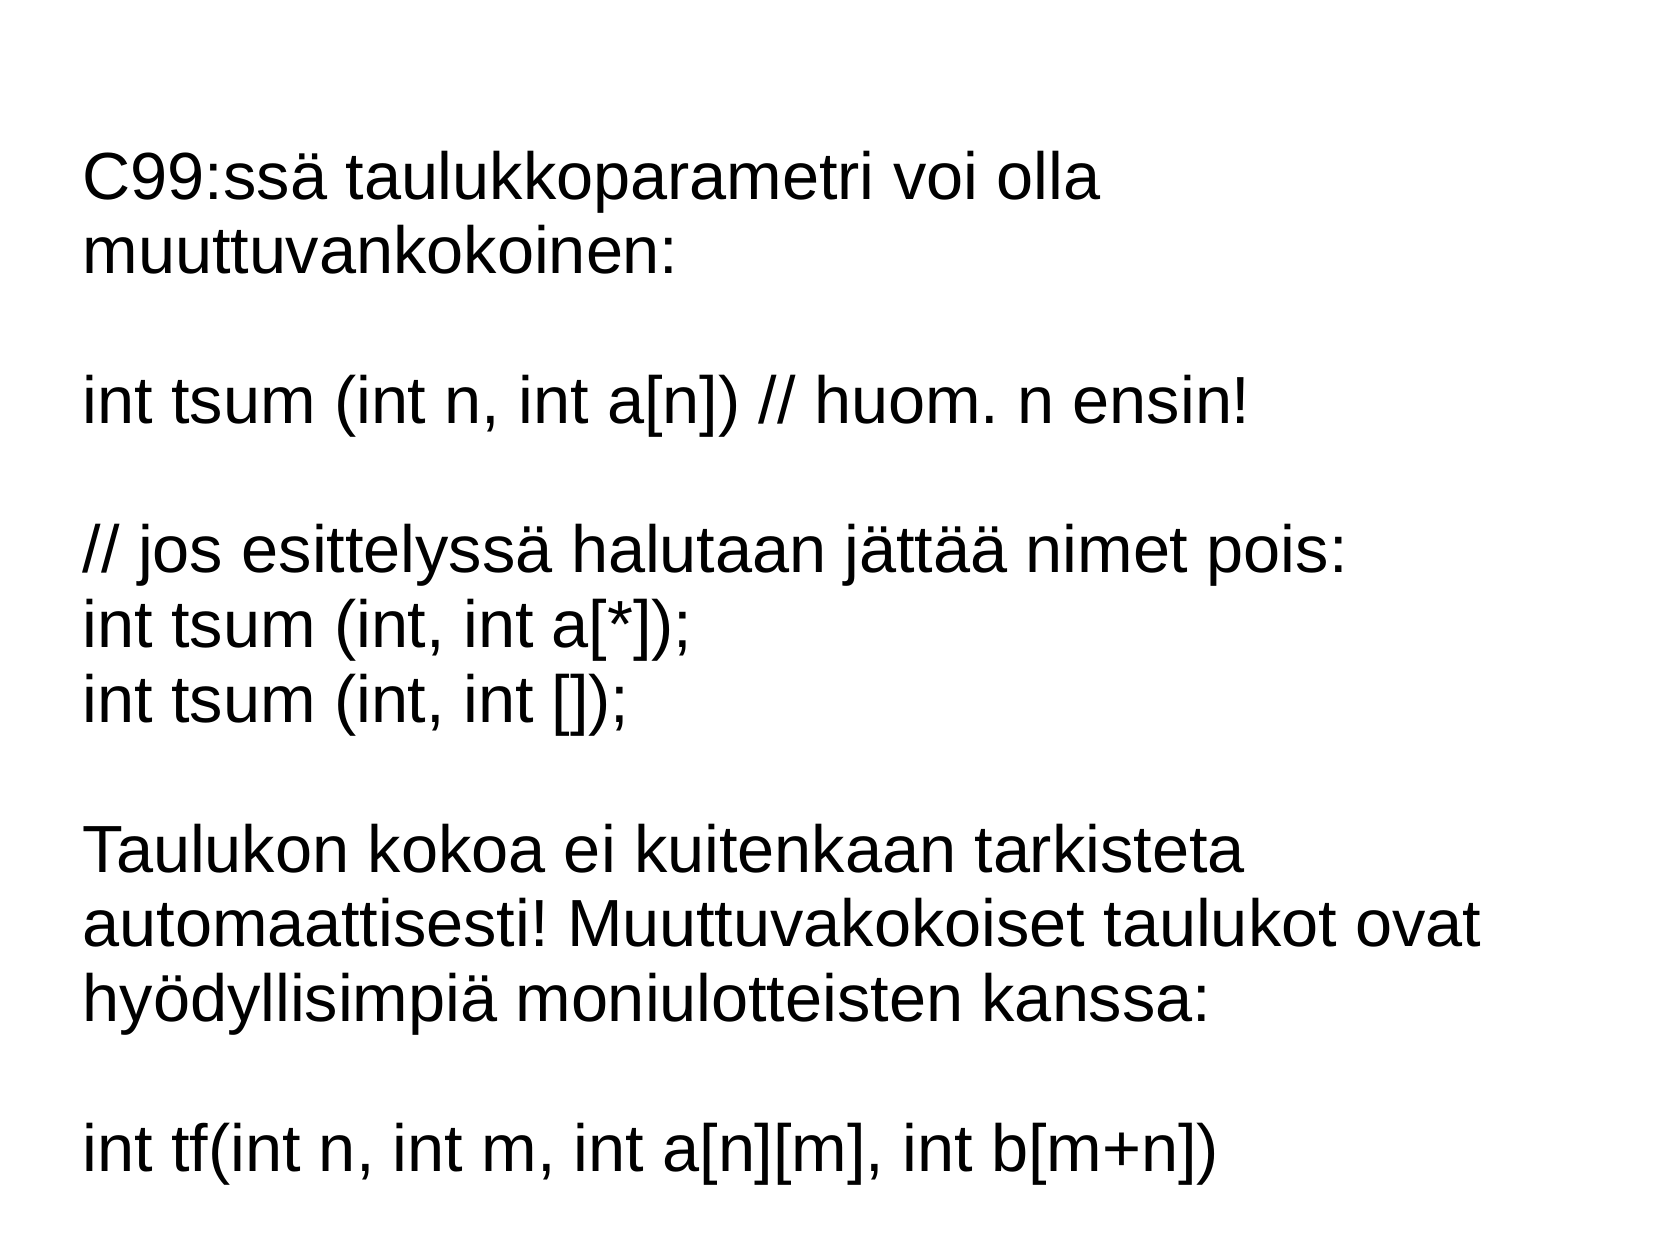

C99:ssä taulukkoparametri voi olla muuttuvankokoinen:
int tsum (int n, int a[n]) // huom. n ensin!
// jos esittelyssä halutaan jättää nimet pois:
int tsum (int, int a[*]);
int tsum (int, int []);
Taulukon kokoa ei kuitenkaan tarkisteta automaattisesti! Muuttuvakokoiset taulukot ovat hyödyllisimpiä moniulotteisten kanssa:
int tf(int n, int m, int a[n][m], int b[m+n])